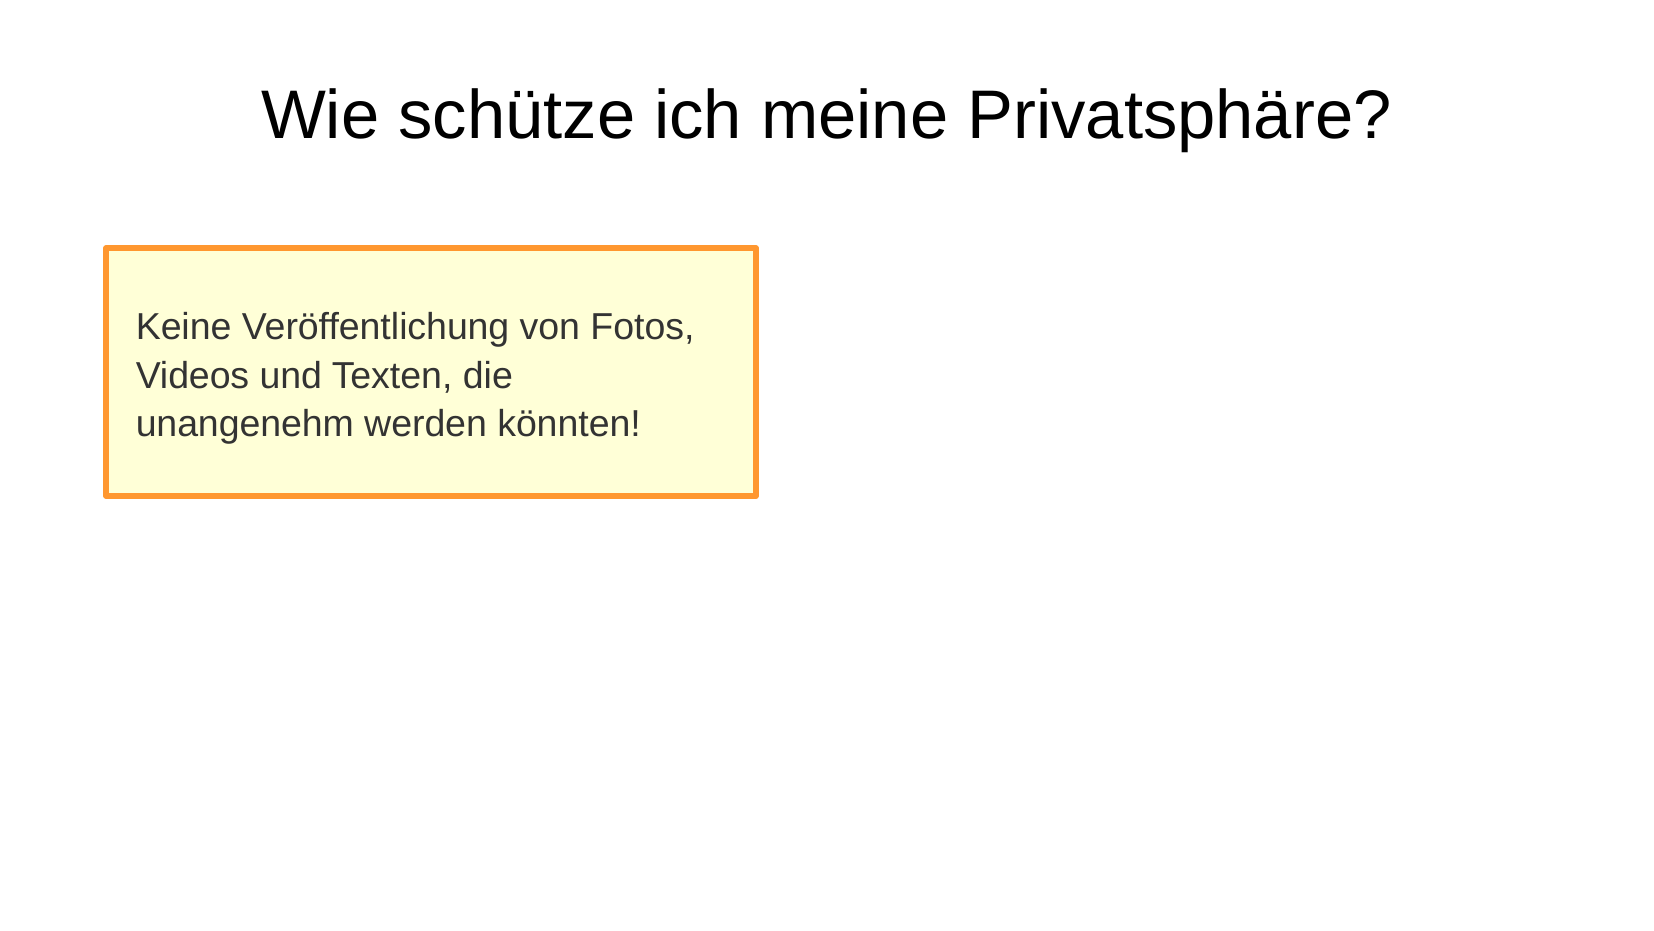

# Wie schütze ich meine Privatsphäre?
Keine Veröffentlichung von Fotos, Videos und Texten, die unangenehm werden könnten!